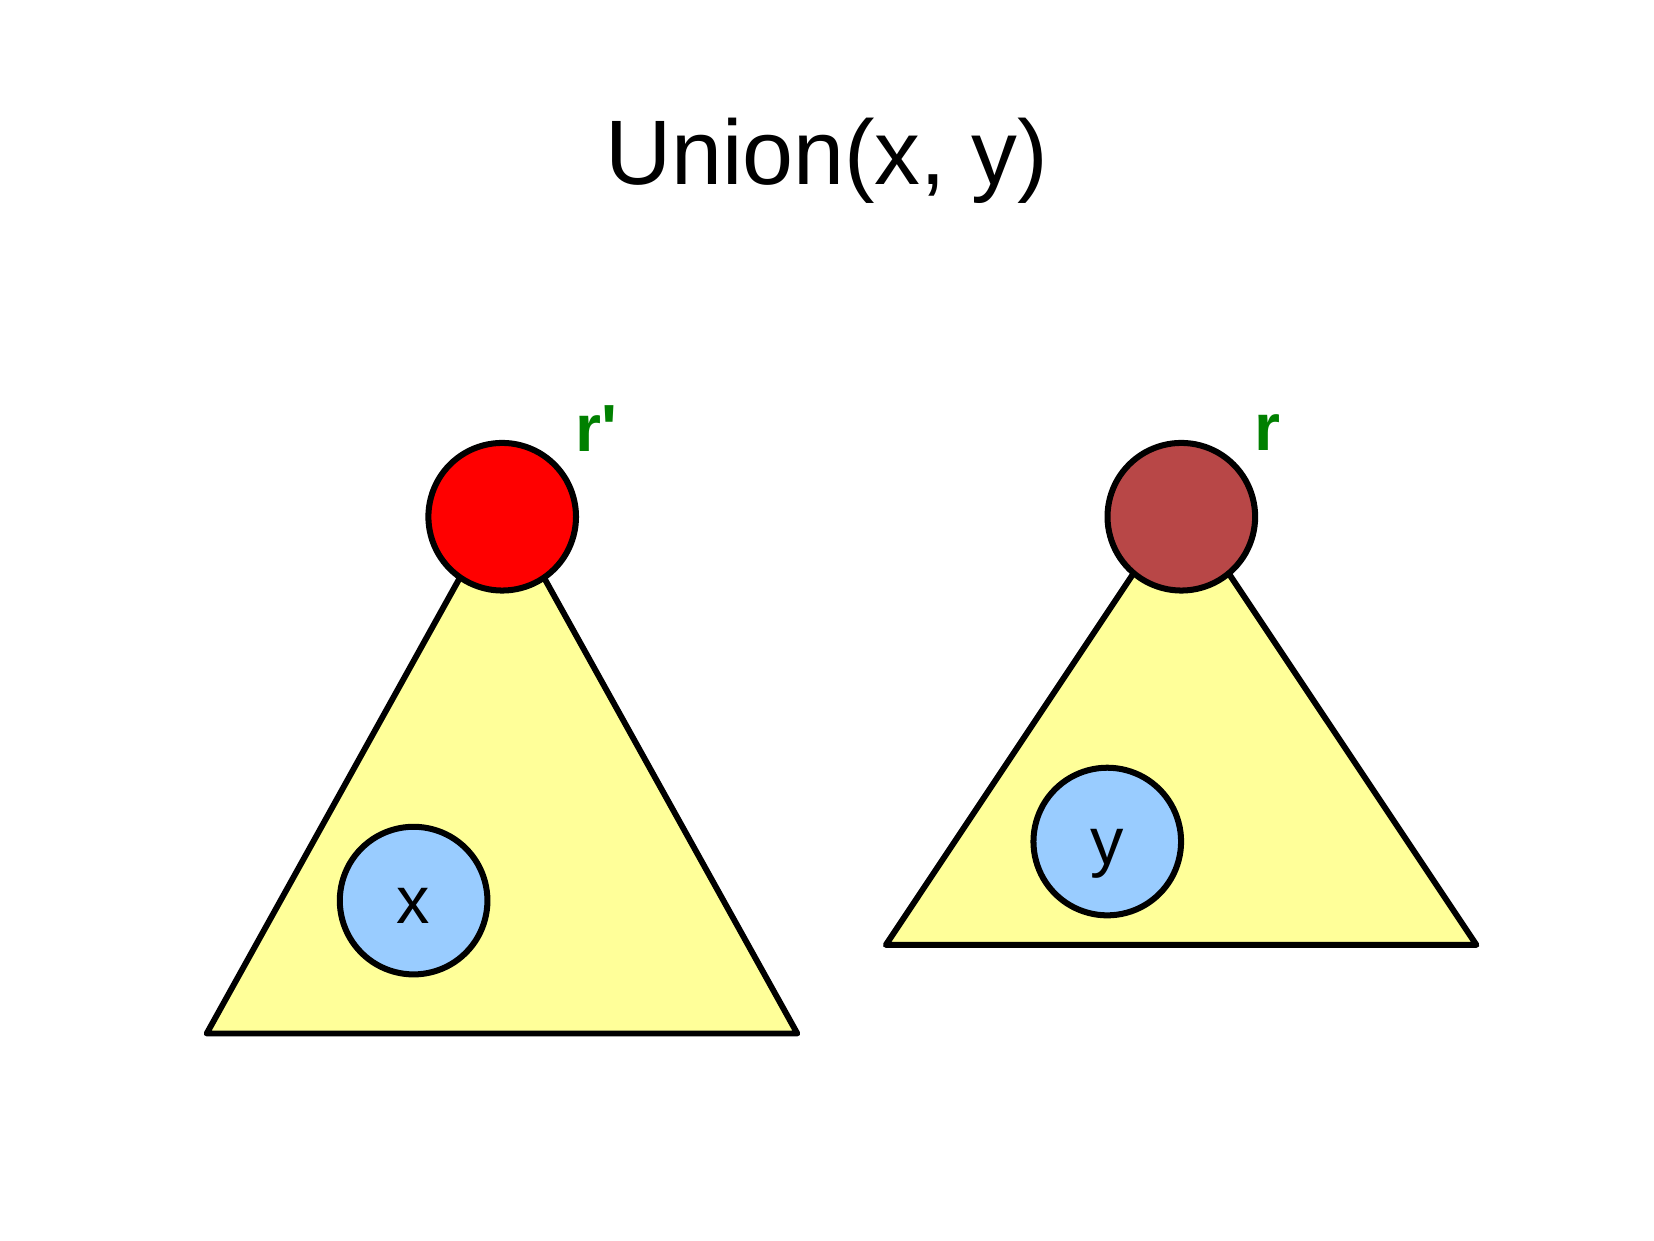

# Union(x, y)
r
r'
y
x